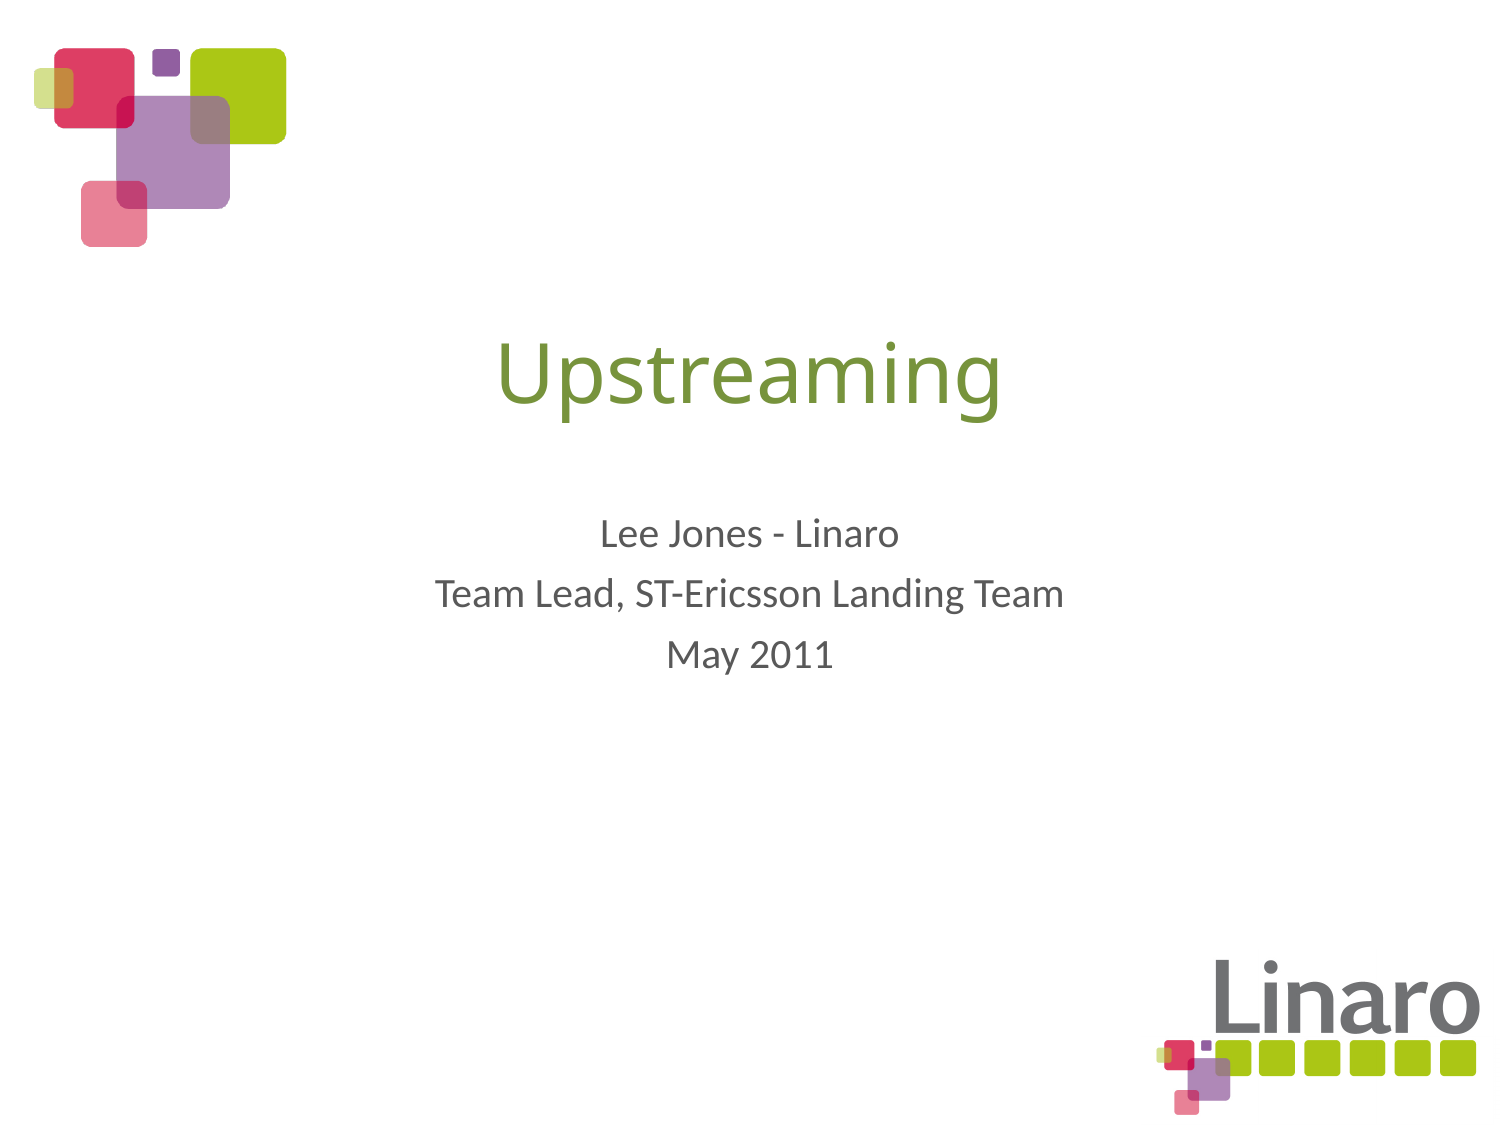

# Upstreaming
Lee Jones - Linaro
Team Lead, ST-Ericsson Landing Team
May 2011